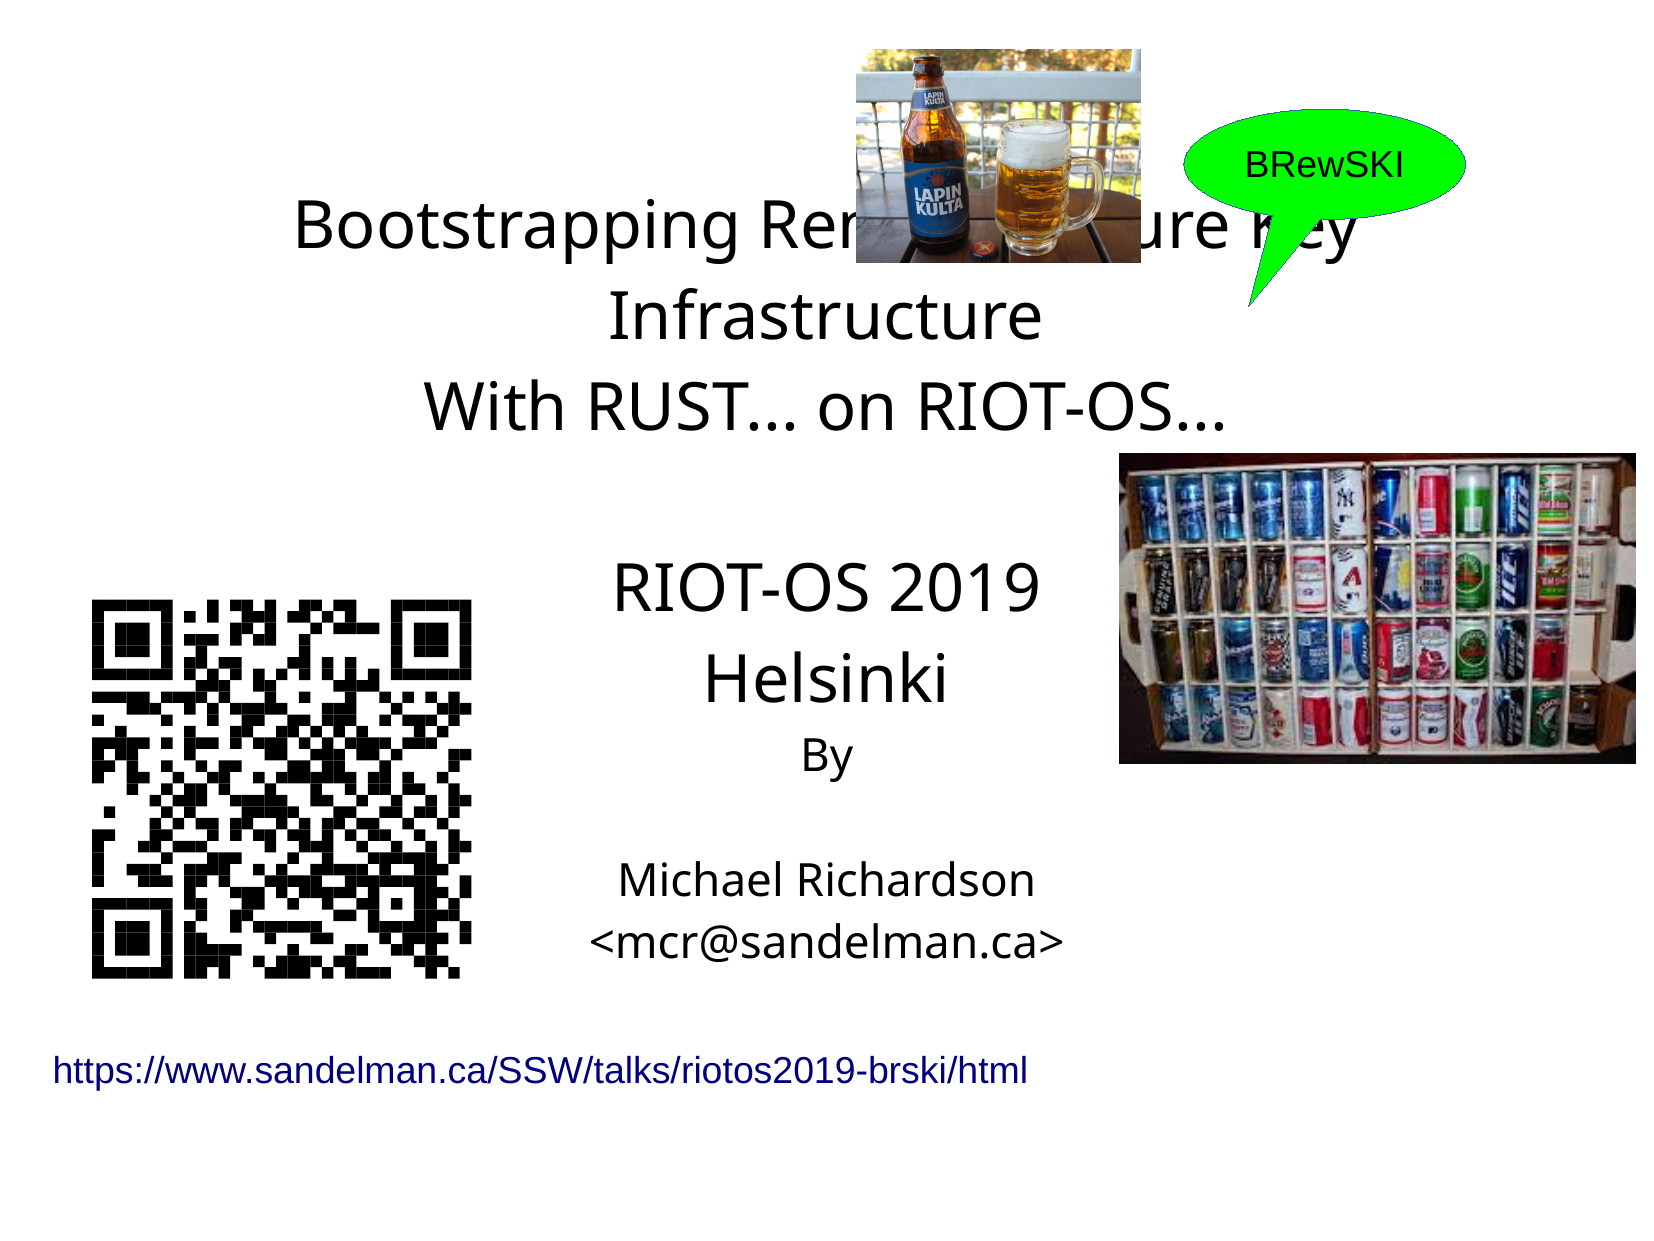

# Bootstrapping Remote Secure Key Infrastructure
With RUST... on RIOT-OS...
RIOT-OS 2019
Helsinki
By
Michael Richardson
<mcr@sandelman.ca>
BRewSKI
https://www.sandelman.ca/SSW/talks/riotos2019-brski/html